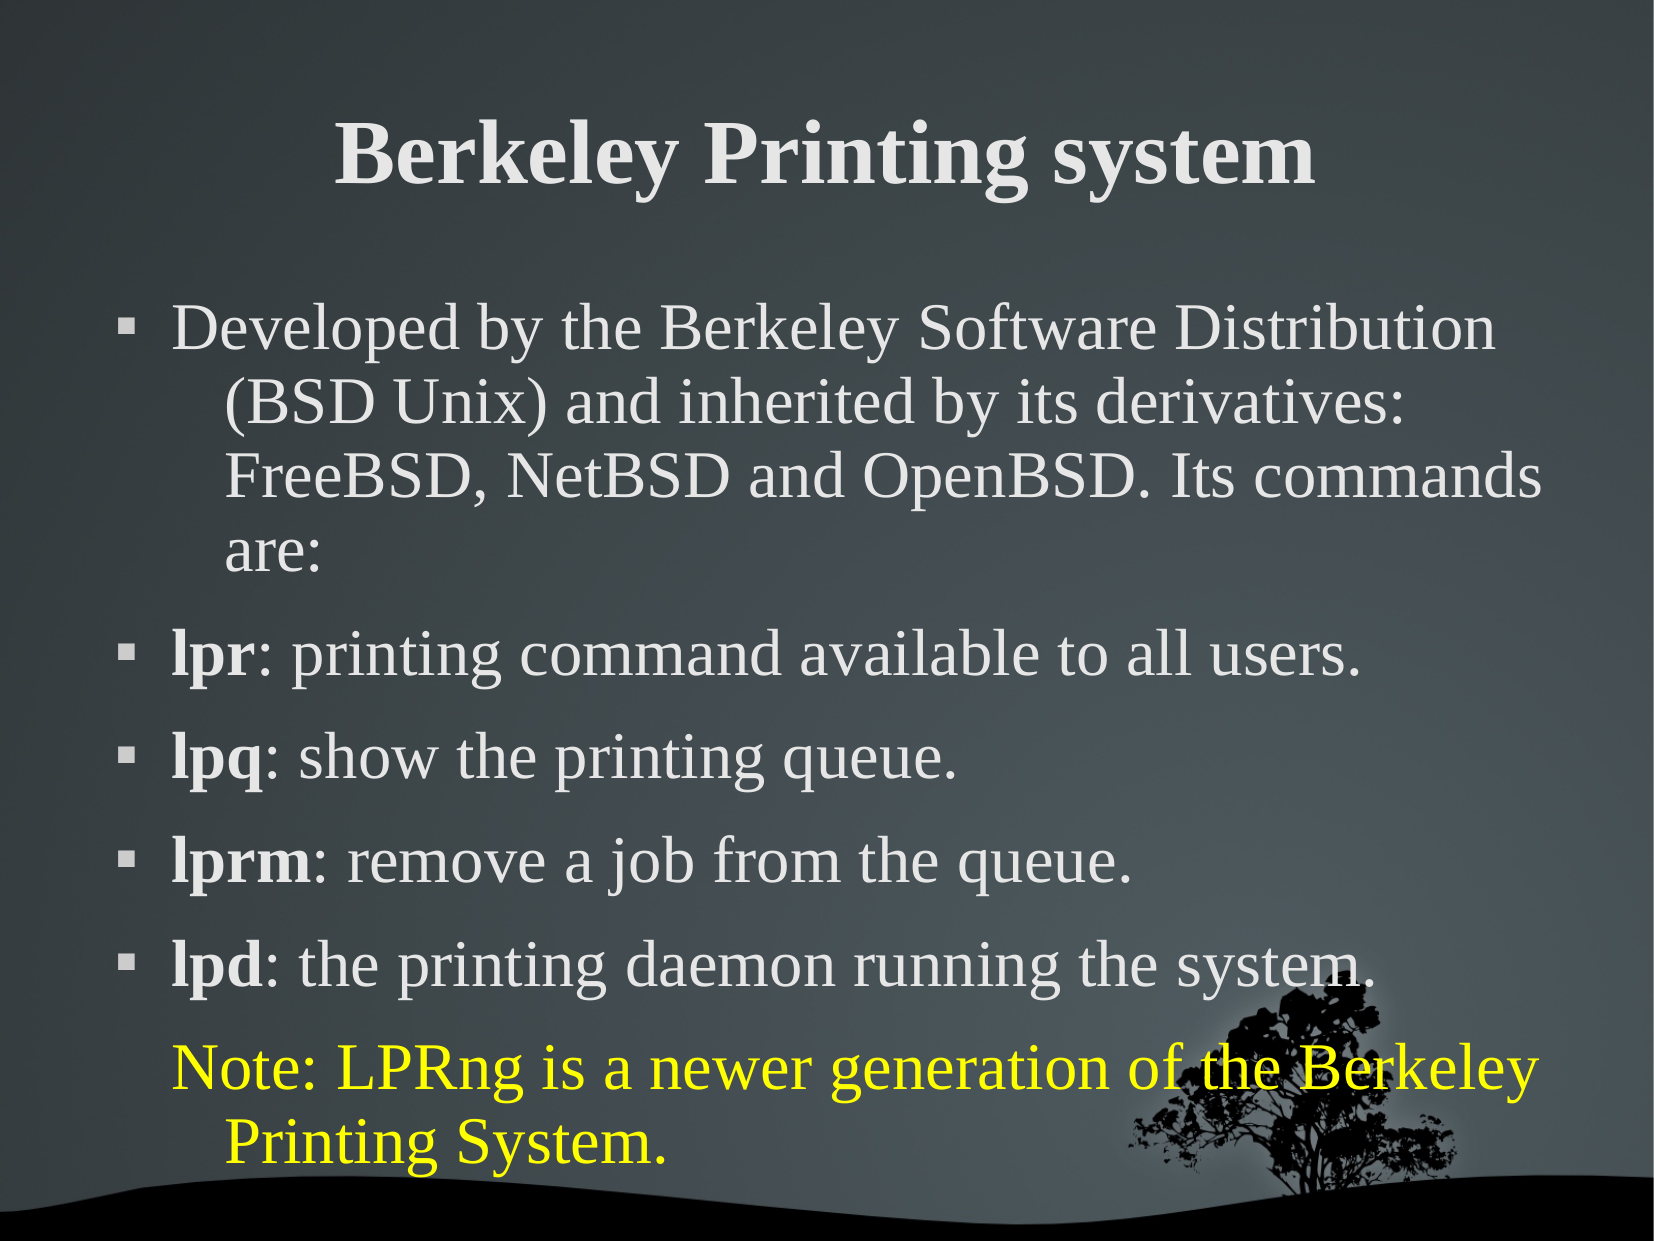

# Berkeley Printing system
Developed by the Berkeley Software Distribution (BSD Unix) and inherited by its derivatives: FreeBSD, NetBSD and OpenBSD. Its commands are:
lpr: printing command available to all users.
lpq: show the printing queue.
lprm: remove a job from the queue.
lpd: the printing daemon running the system.
Note: LPRng is a newer generation of the Berkeley Printing System.